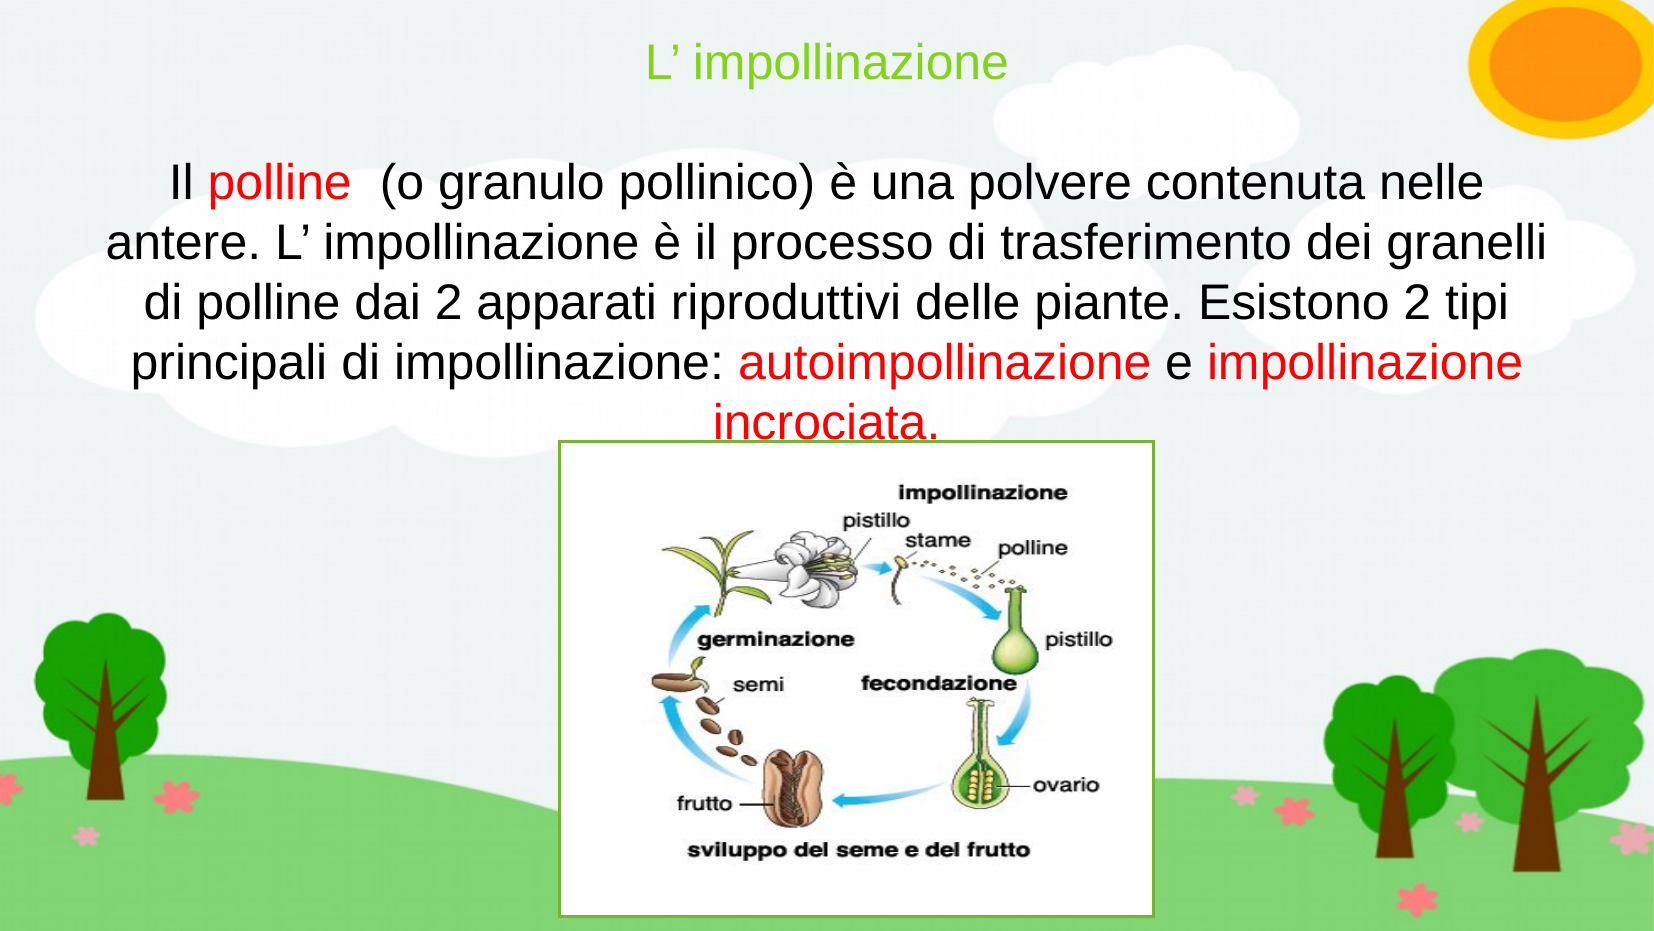

# L’ impollinazione Il polline (o granulo pollinico) è una polvere contenuta nelle antere. L’ impollinazione è il processo di trasferimento dei granelli di polline dai 2 apparati riproduttivi delle piante. Esistono 2 tipi principali di impollinazione: autoimpollinazione e impollinazione incrociata.